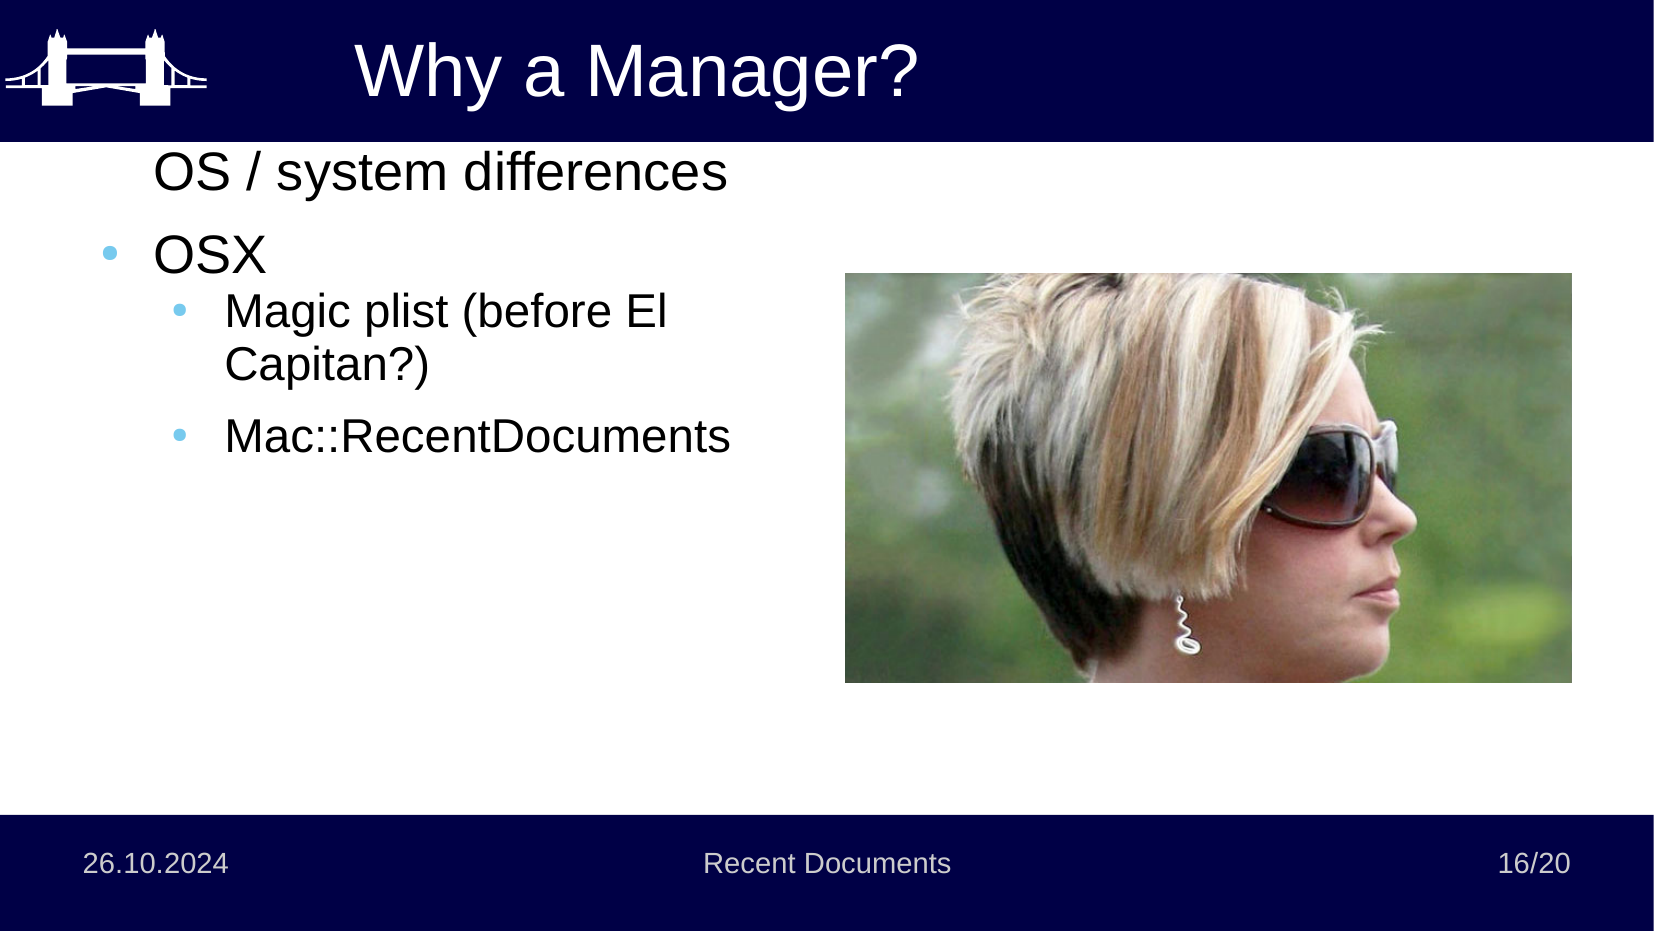

# Why a Manager?
OS / system differences
OSX
Magic plist (before El Capitan?)
Mac::RecentDocuments
08. März 2019
16